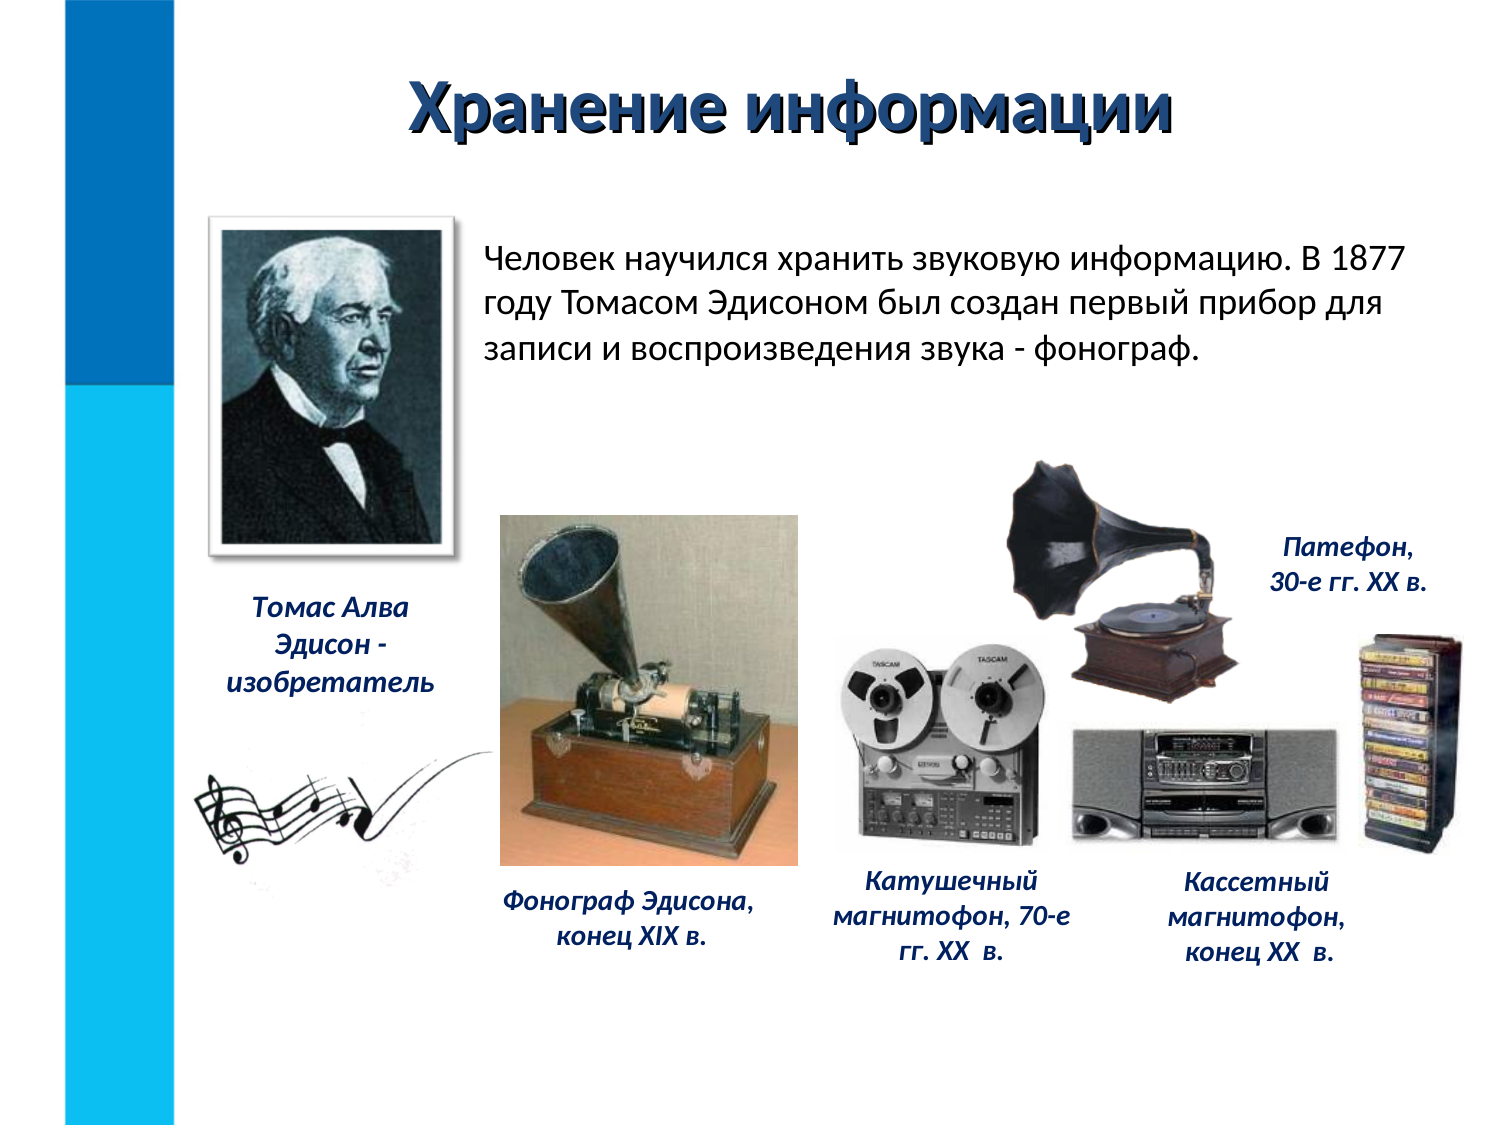

# Хранение информации
Человек научился хранить звуковую информацию. В 1877 году Томасом Эдисоном был создан первый прибор для записи и воспроизведения звука - фонограф.
Патефон,
30-е гг. XX в.
Томас Алва Эдисон - изобретатель
Катушечный магнитофон, 70-е гг. XX в.
Кассетный магнитофон,
 конец XX в.
Фонограф Эдисона,
конец XIX в.